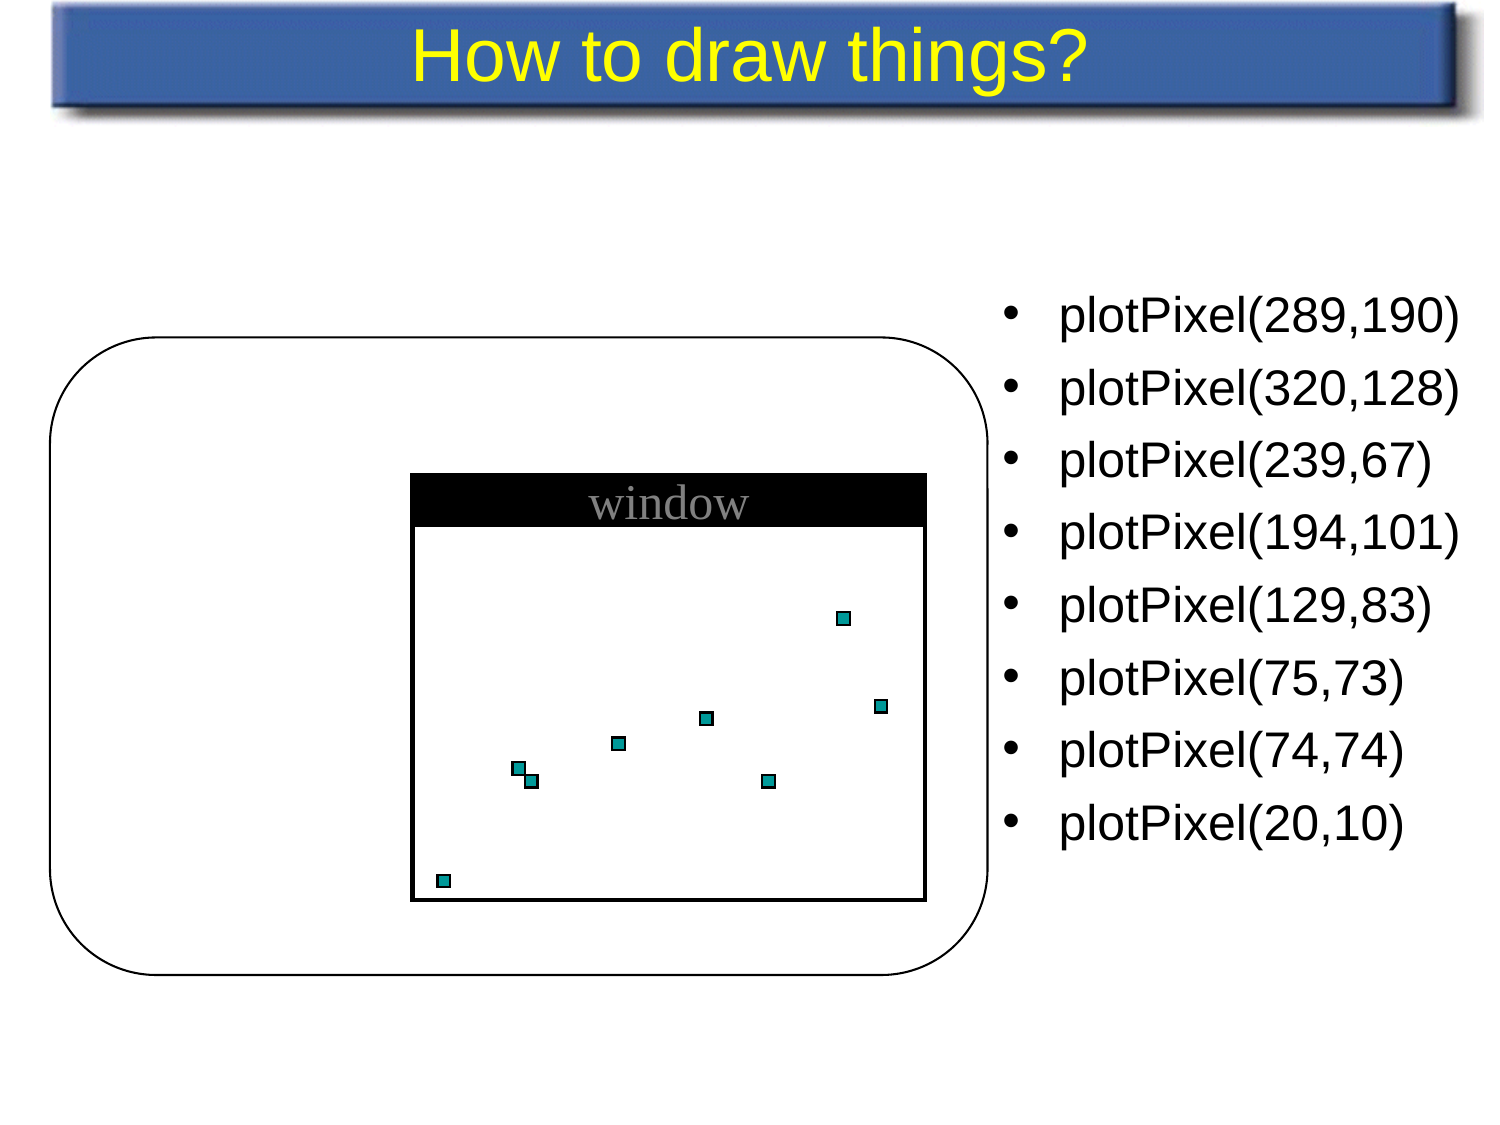

# How to draw things?
plotPixel(289,190)
plotPixel(320,128)
plotPixel(239,67)
plotPixel(194,101)
plotPixel(129,83)
plotPixel(75,73)
plotPixel(74,74)
plotPixel(20,10)
window